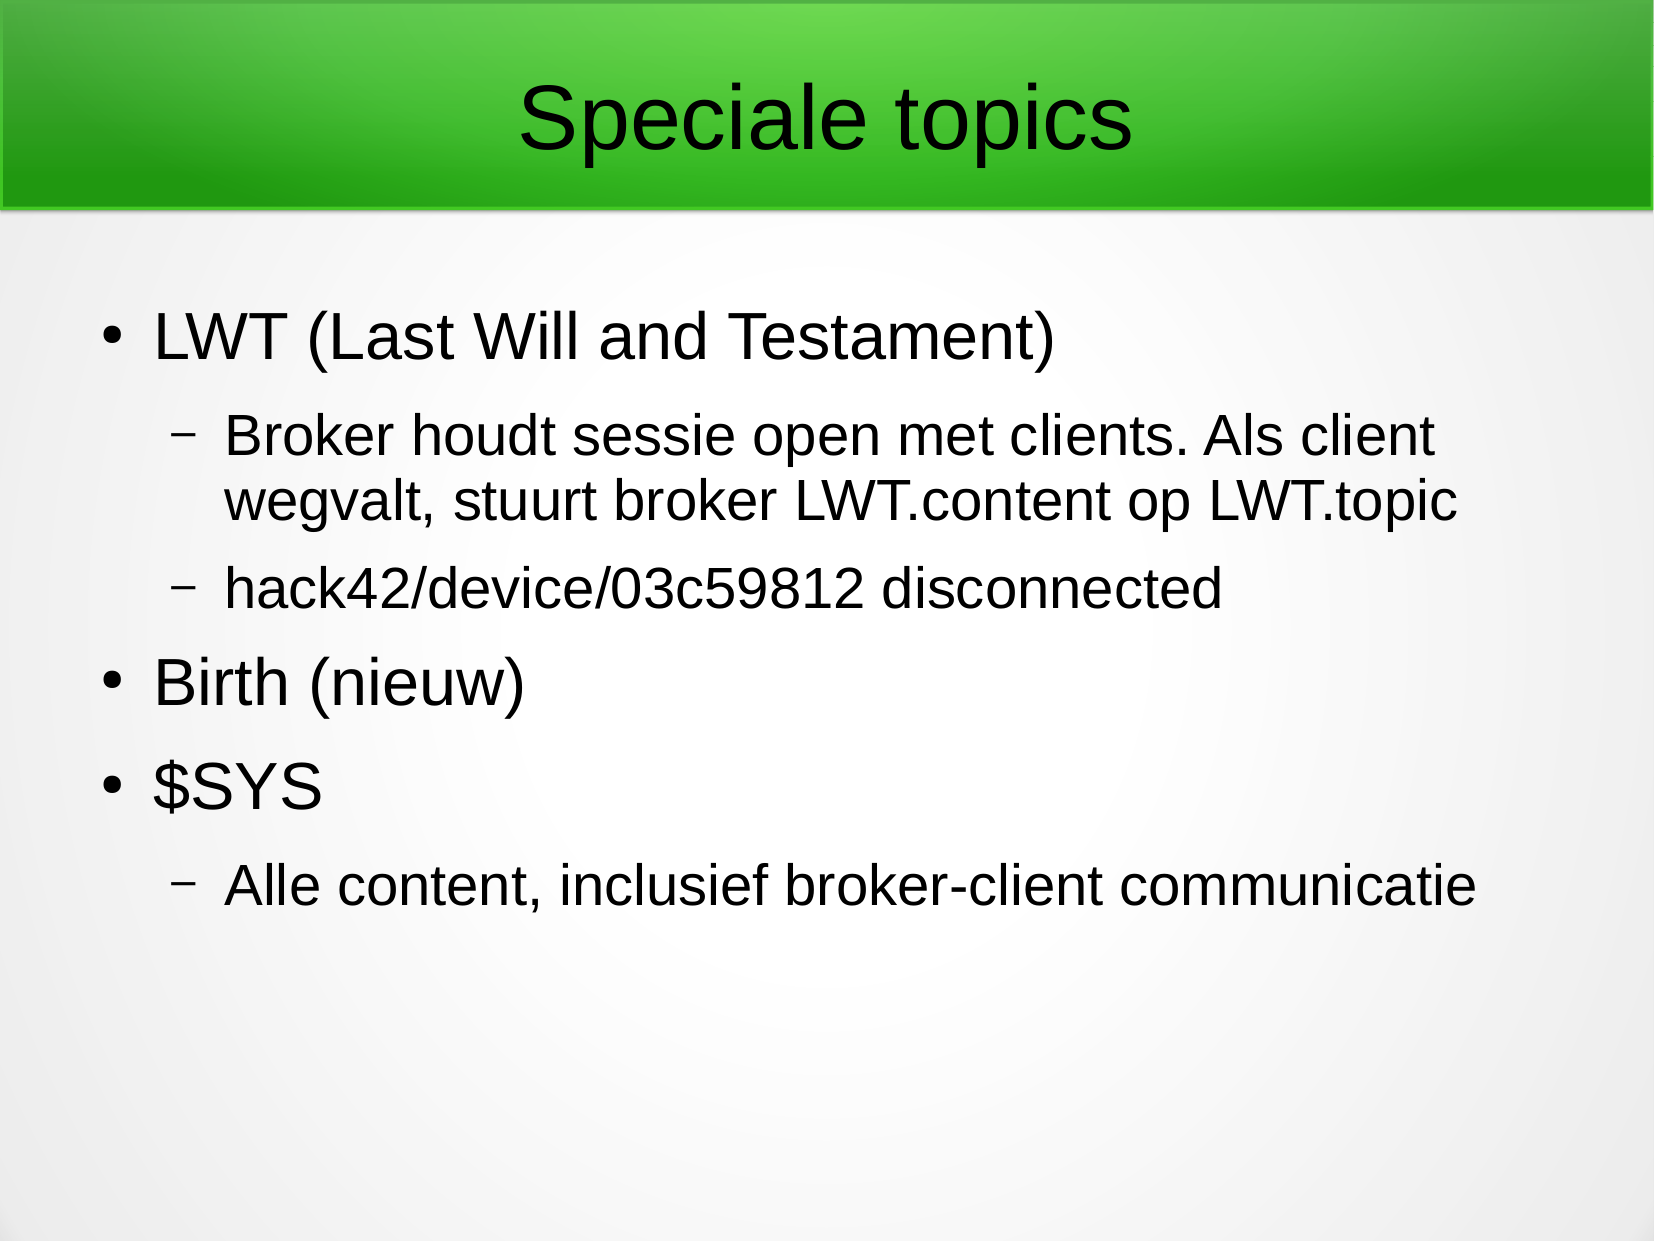

# Speciale topics
LWT (Last Will and Testament)
Broker houdt sessie open met clients. Als client wegvalt, stuurt broker LWT.content op LWT.topic
hack42/device/03c59812 disconnected
Birth (nieuw)
$SYS
Alle content, inclusief broker-client communicatie